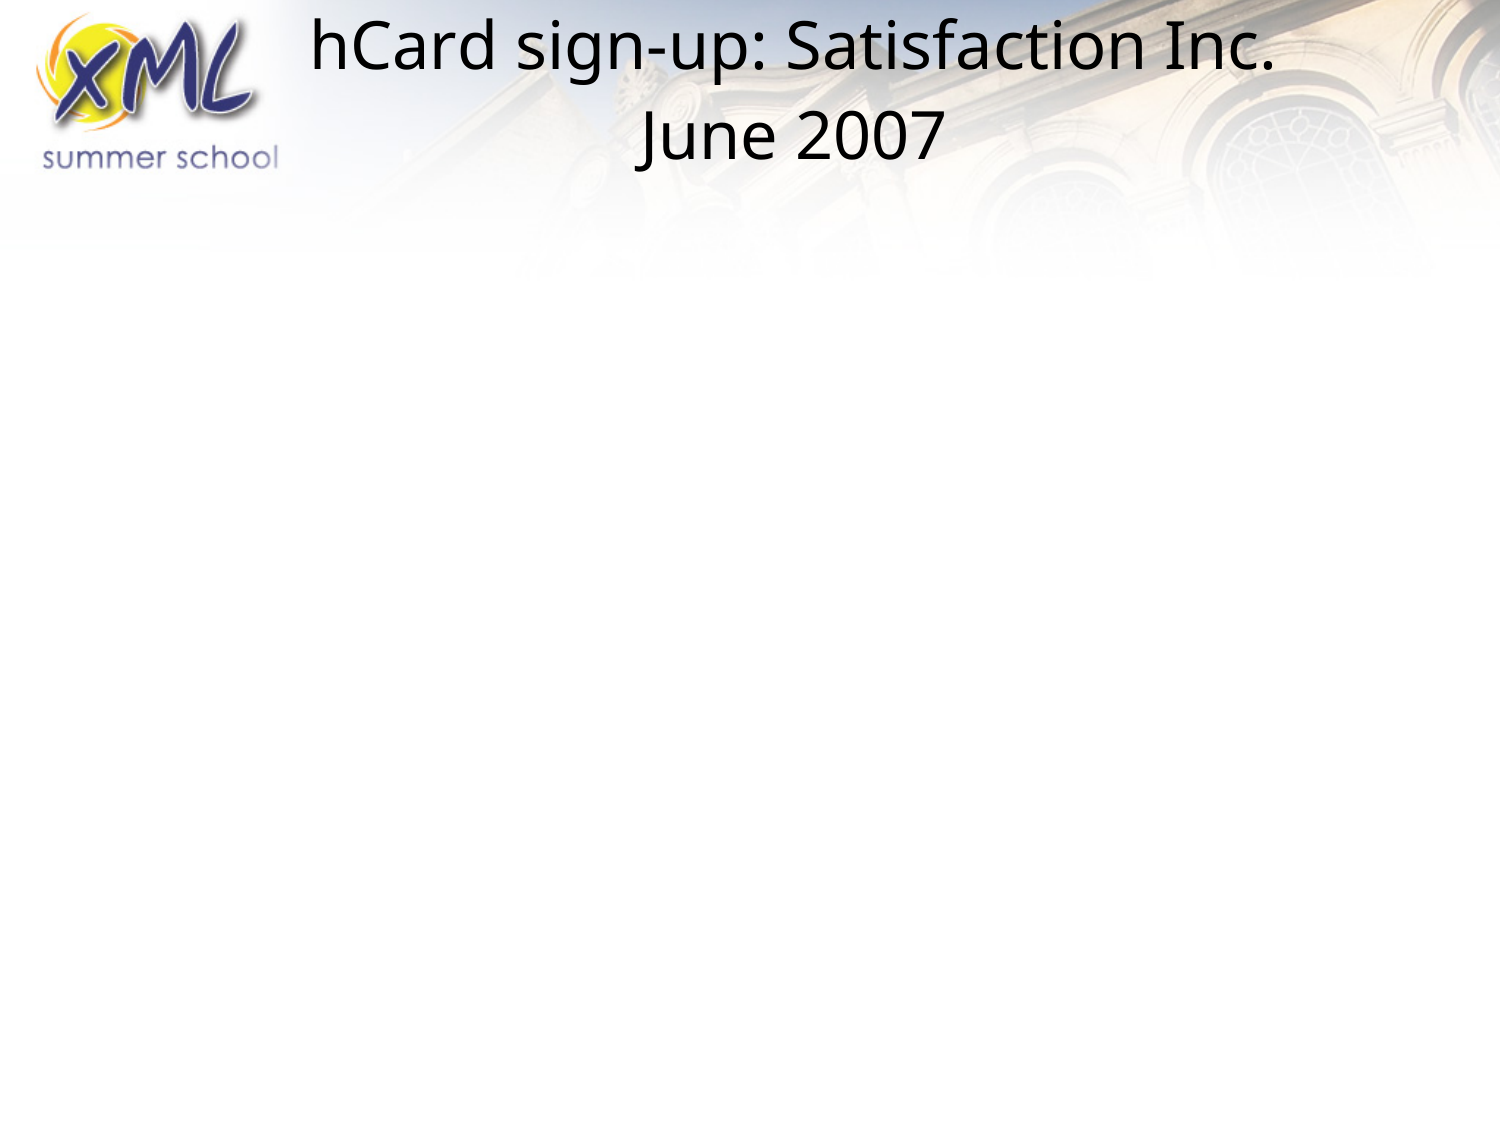

# hCard sign-up: Satisfaction Inc. June 2007